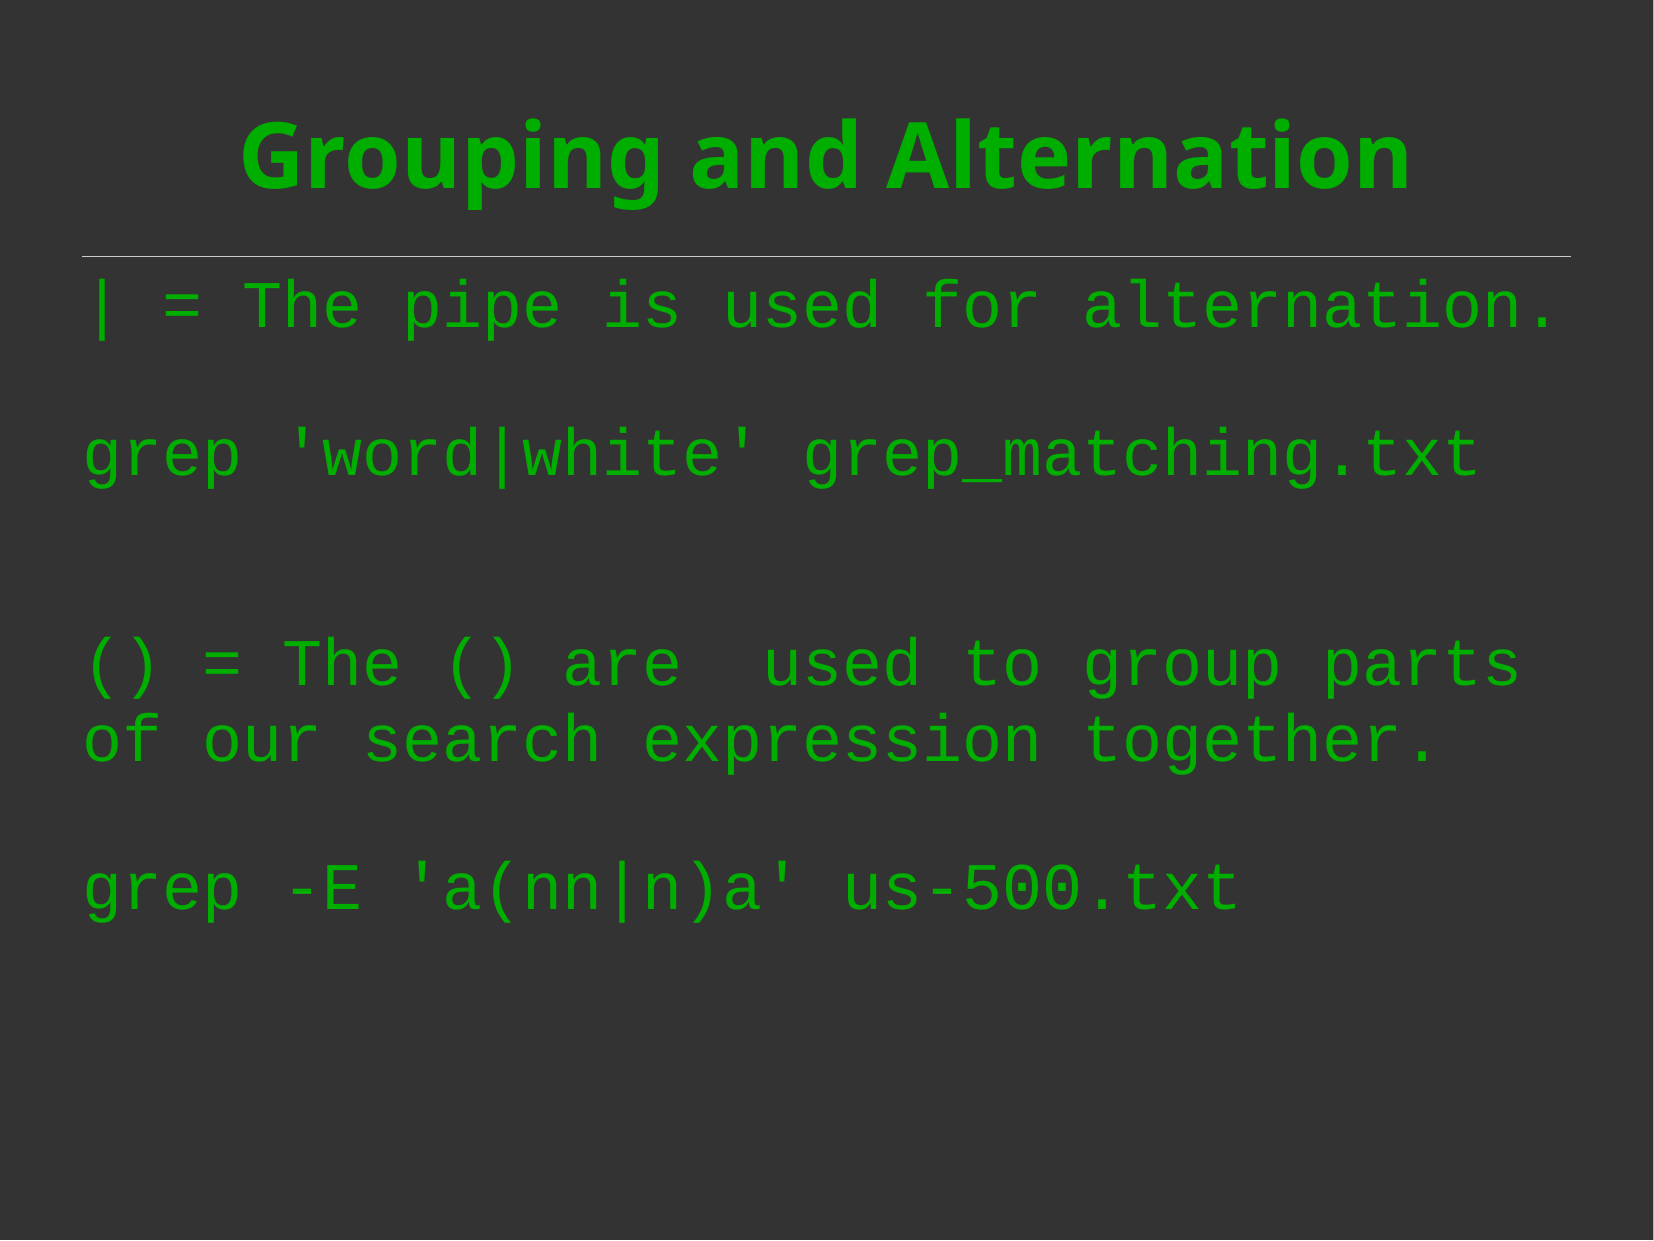

# Grouping and Alternation
| = The pipe is used for alternation.
grep 'word|white' grep_matching.txt
() = The () are used to group parts of our search expression together.
grep -E 'a(nn|n)a' us-500.txt